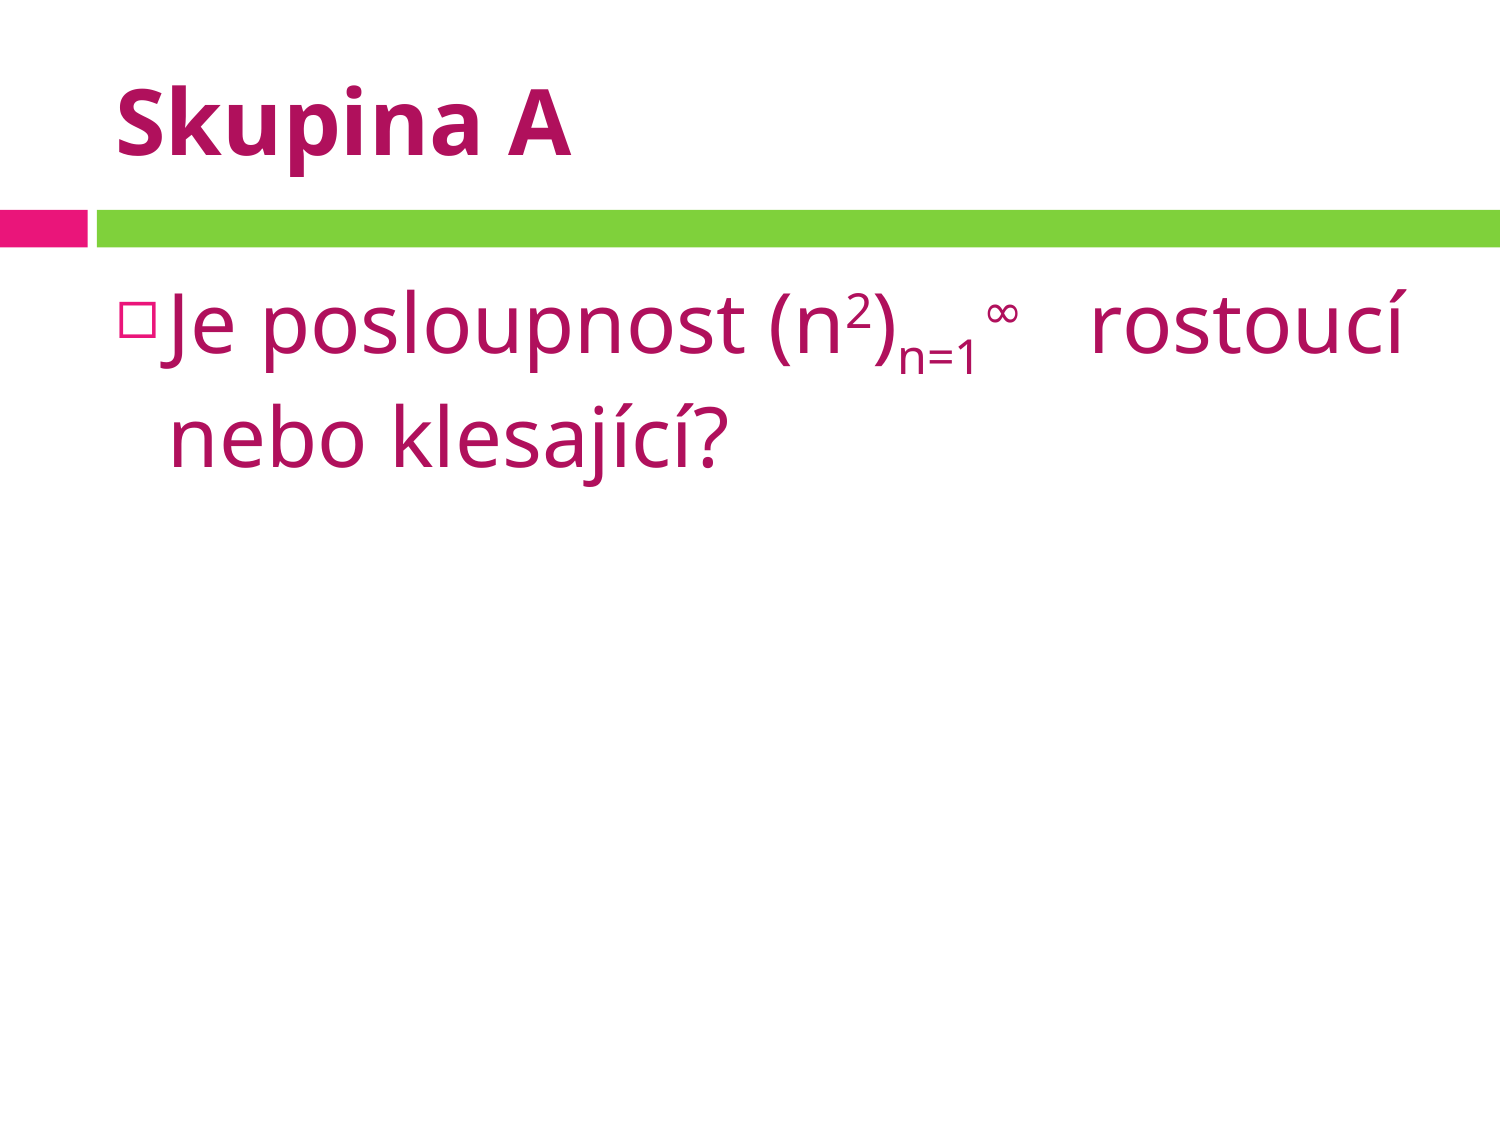

# Skupina A
Je posloupnost (n2)n=1∞ rostoucí nebo klesající?